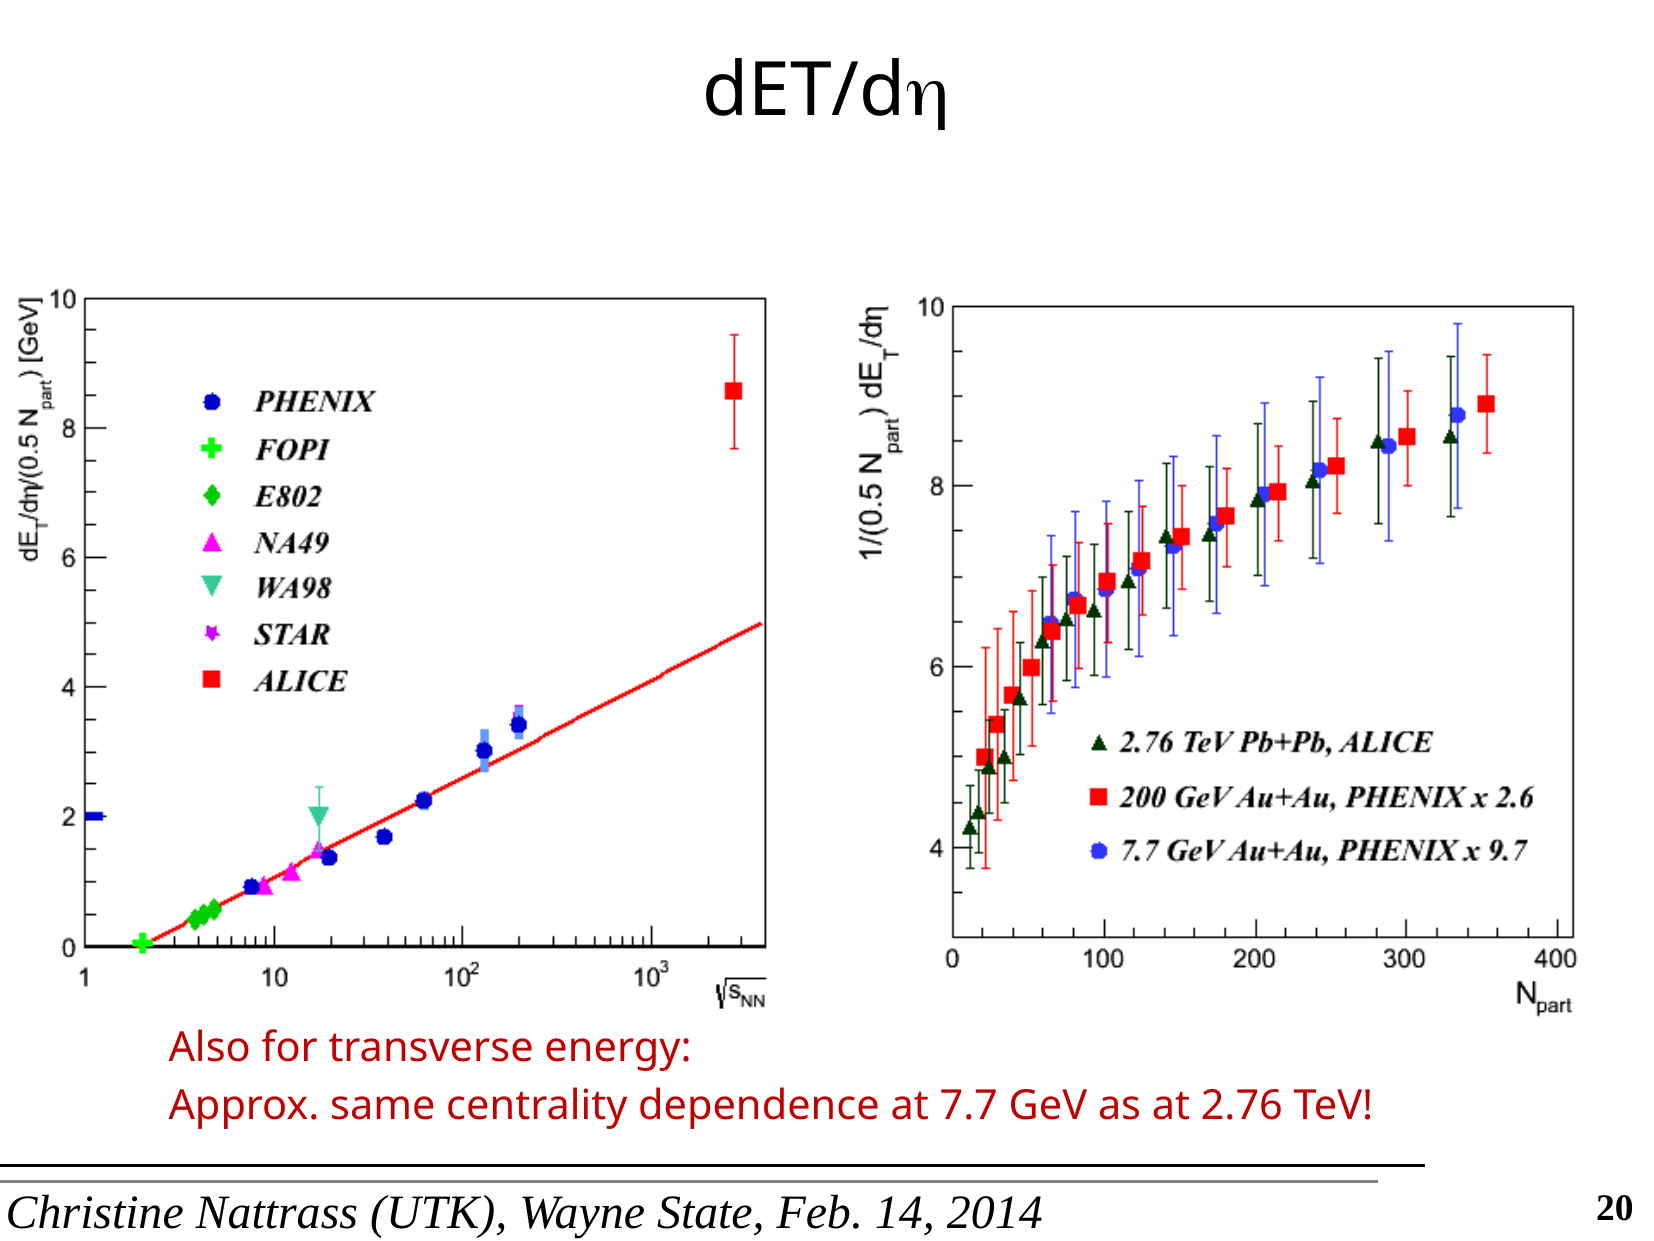

# dET/dh
Also for transverse energy:
Approx. same centrality dependence at 7.7 GeV as at 2.76 TeV!